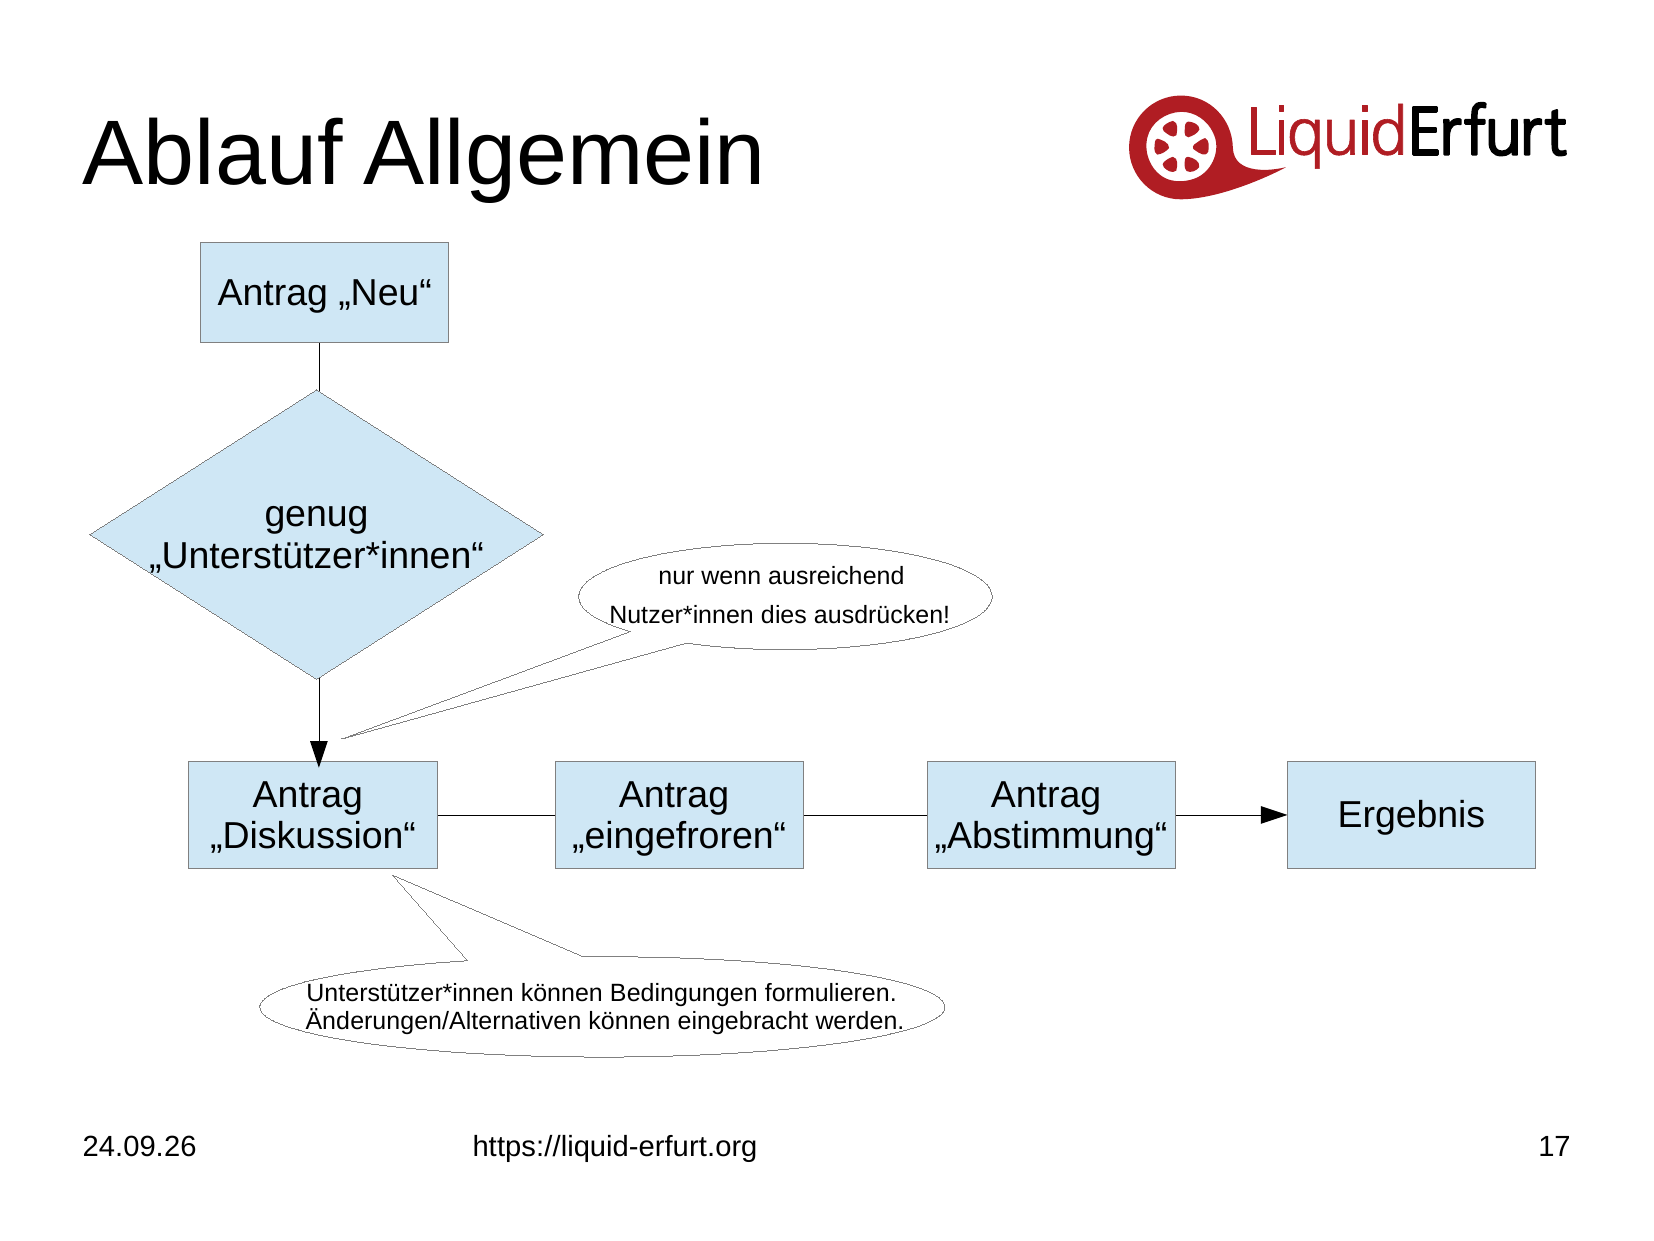

# Ablauf Allgemein
Antrag „Neu“
genug
„Unterstützer*innen“
nur wenn ausreichend
Nutzer*innen dies ausdrücken!
Antrag
„Diskussion“
Antrag
„eingefroren“
Antrag
„Abstimmung“
Ergebnis
Unterstützer*innen können Bedingungen formulieren.
 Änderungen/Alternativen können eingebracht werden.
https://liquid-erfurt.org
17